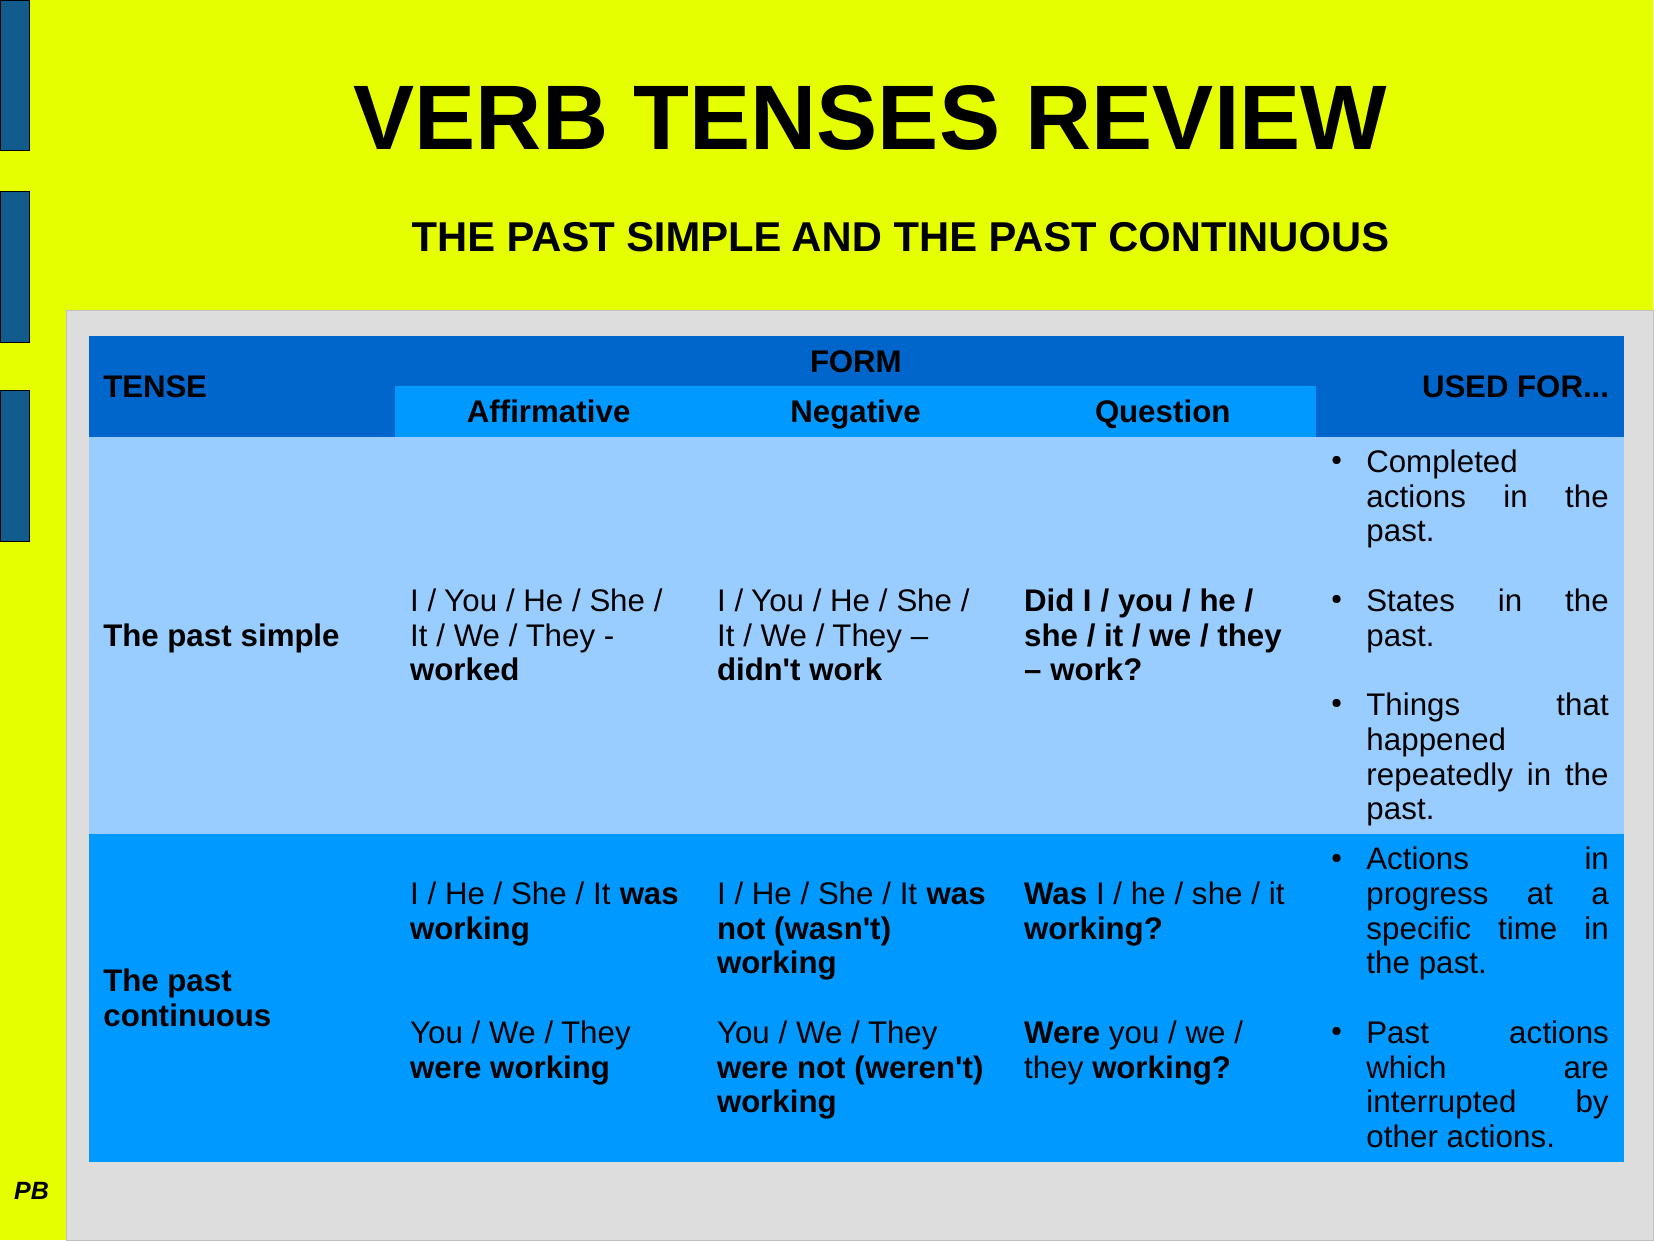

VERB TENSES REVIEW
THE PAST SIMPLE AND THE PAST CONTINUOUS
| TENSE | FORM | | | USED FOR... |
| --- | --- | --- | --- | --- |
| | Affirmative | Negative | Question | |
| The past simple | I / You / He / She / It / We / They - worked | I / You / He / She / It / We / They – didn't work | Did I / you / he / she / it / we / they – work? | Completed actions in the past. States in the past. Things that happened repeatedly in the past. |
| The past continuous | I / He / She / It was working You / We / They were working | I / He / She / It was not (wasn't) working You / We / They were not (weren't) working | Was I / he / she / it working? Were you / we / they working? | Actions in progress at a specific time in the past. Past actions which are interrupted by other actions. |
PB